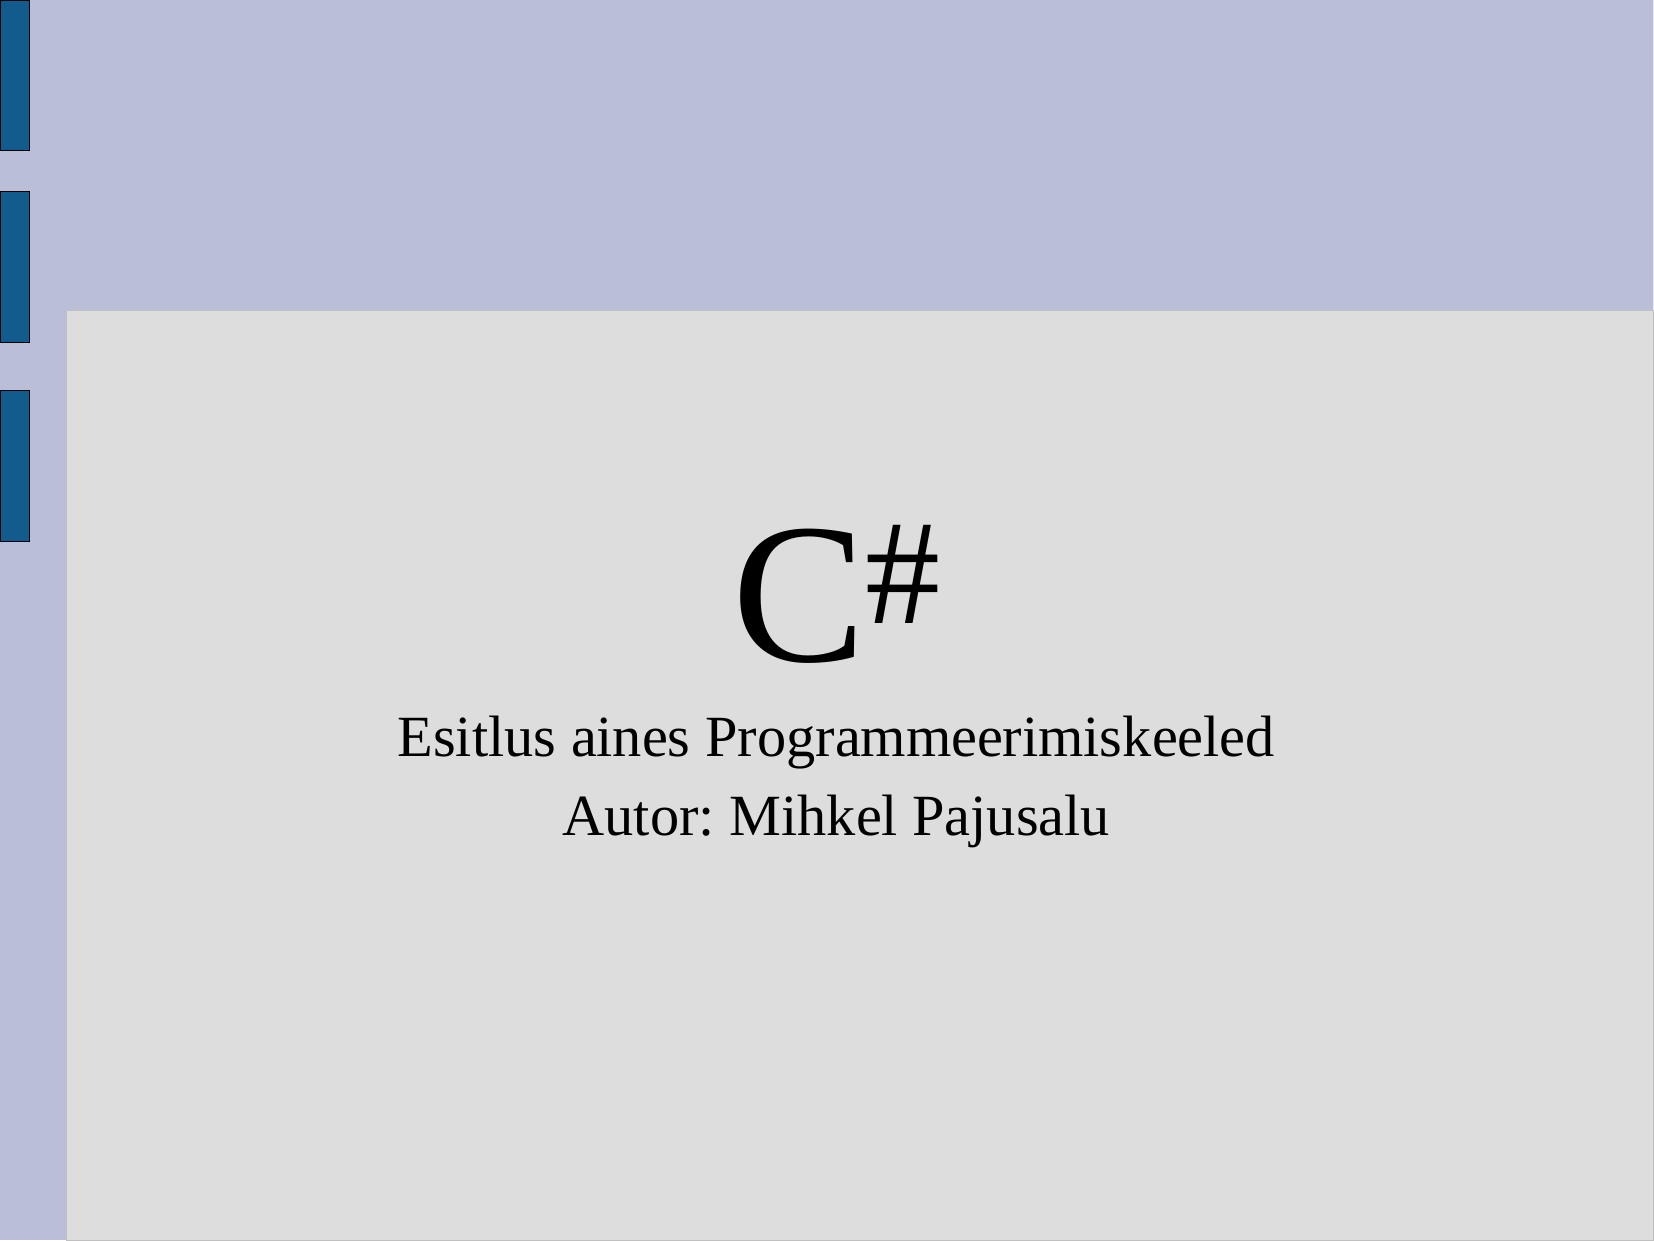

#
C#
Esitlus aines Programmeerimiskeeled
Autor: Mihkel Pajusalu